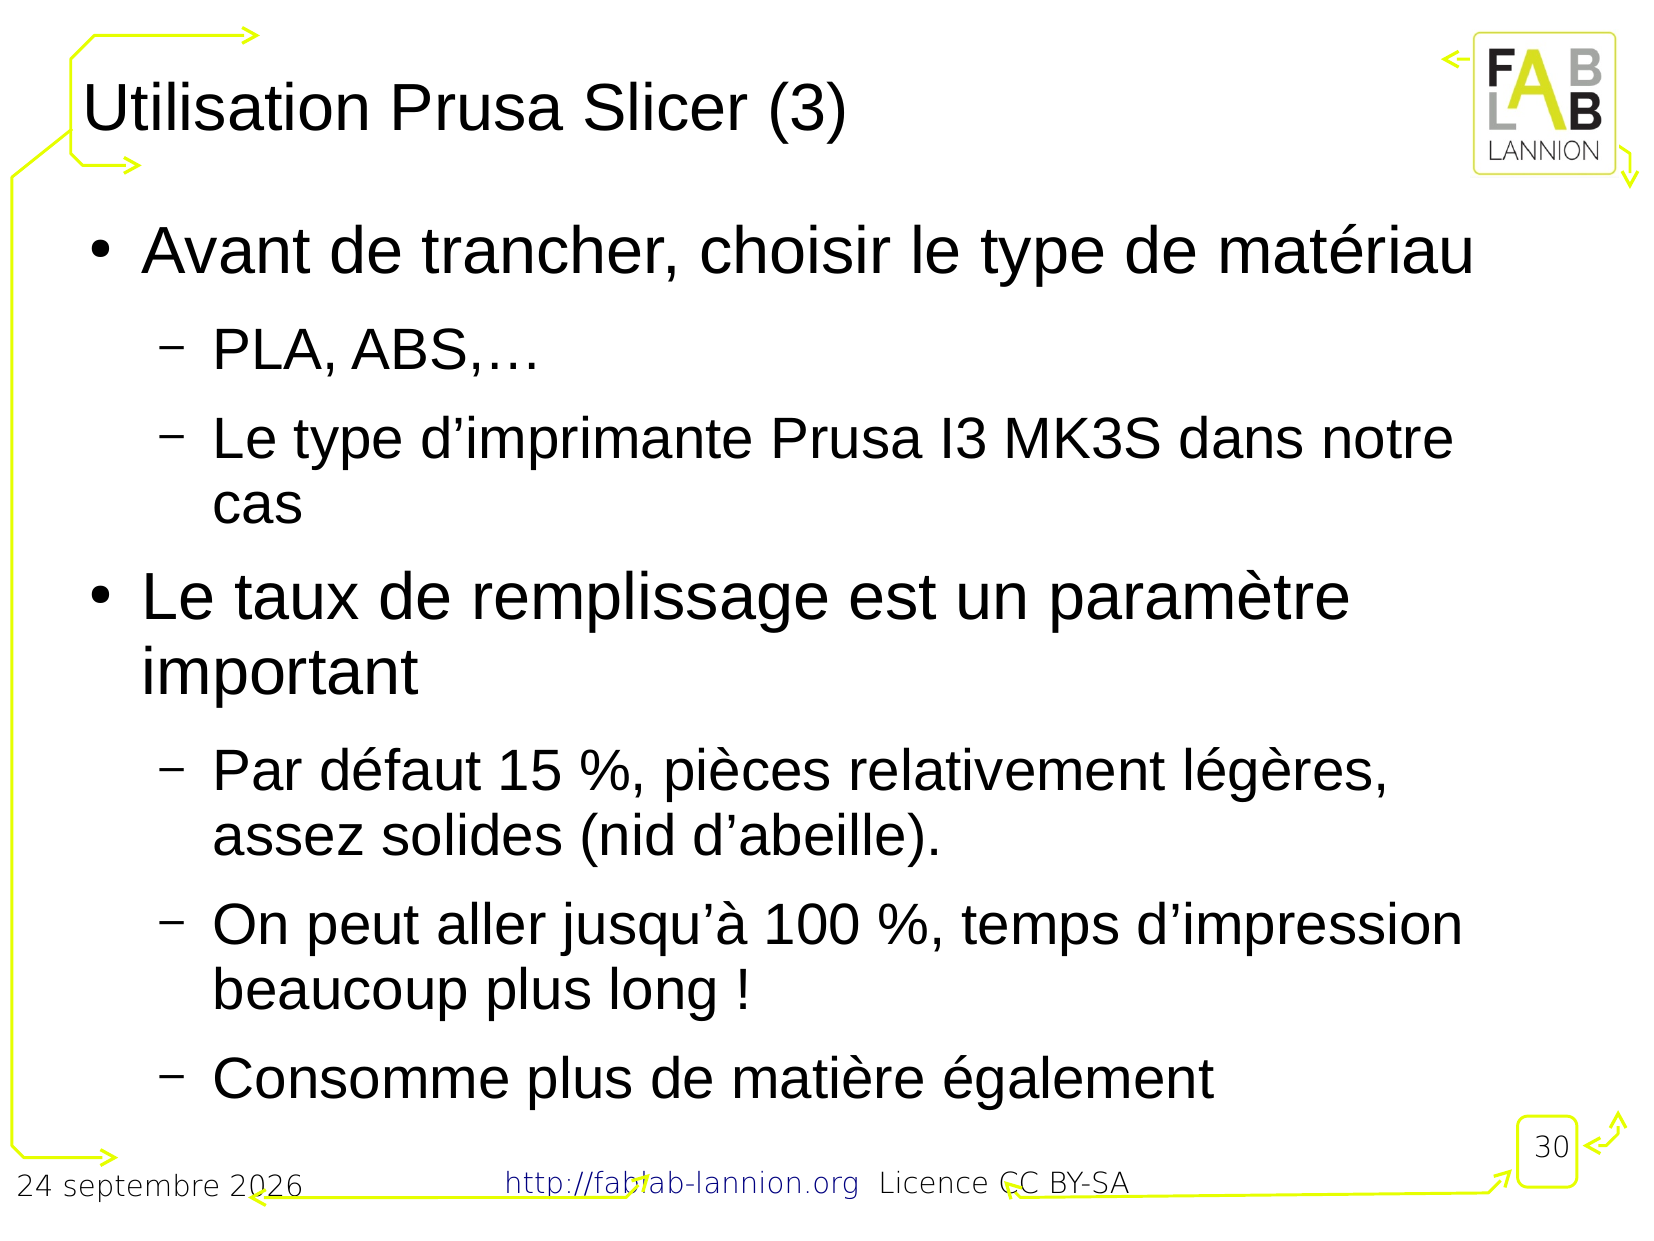

# Utilisation Prusa Slicer (3)
Avant de trancher, choisir le type de matériau
PLA, ABS,…
Le type d’imprimante Prusa I3 MK3S dans notre cas
Le taux de remplissage est un paramètre important
Par défaut 15 %, pièces relativement légères, assez solides (nid d’abeille).
On peut aller jusqu’à 100 %, temps d’impression beaucoup plus long !
Consomme plus de matière également
30